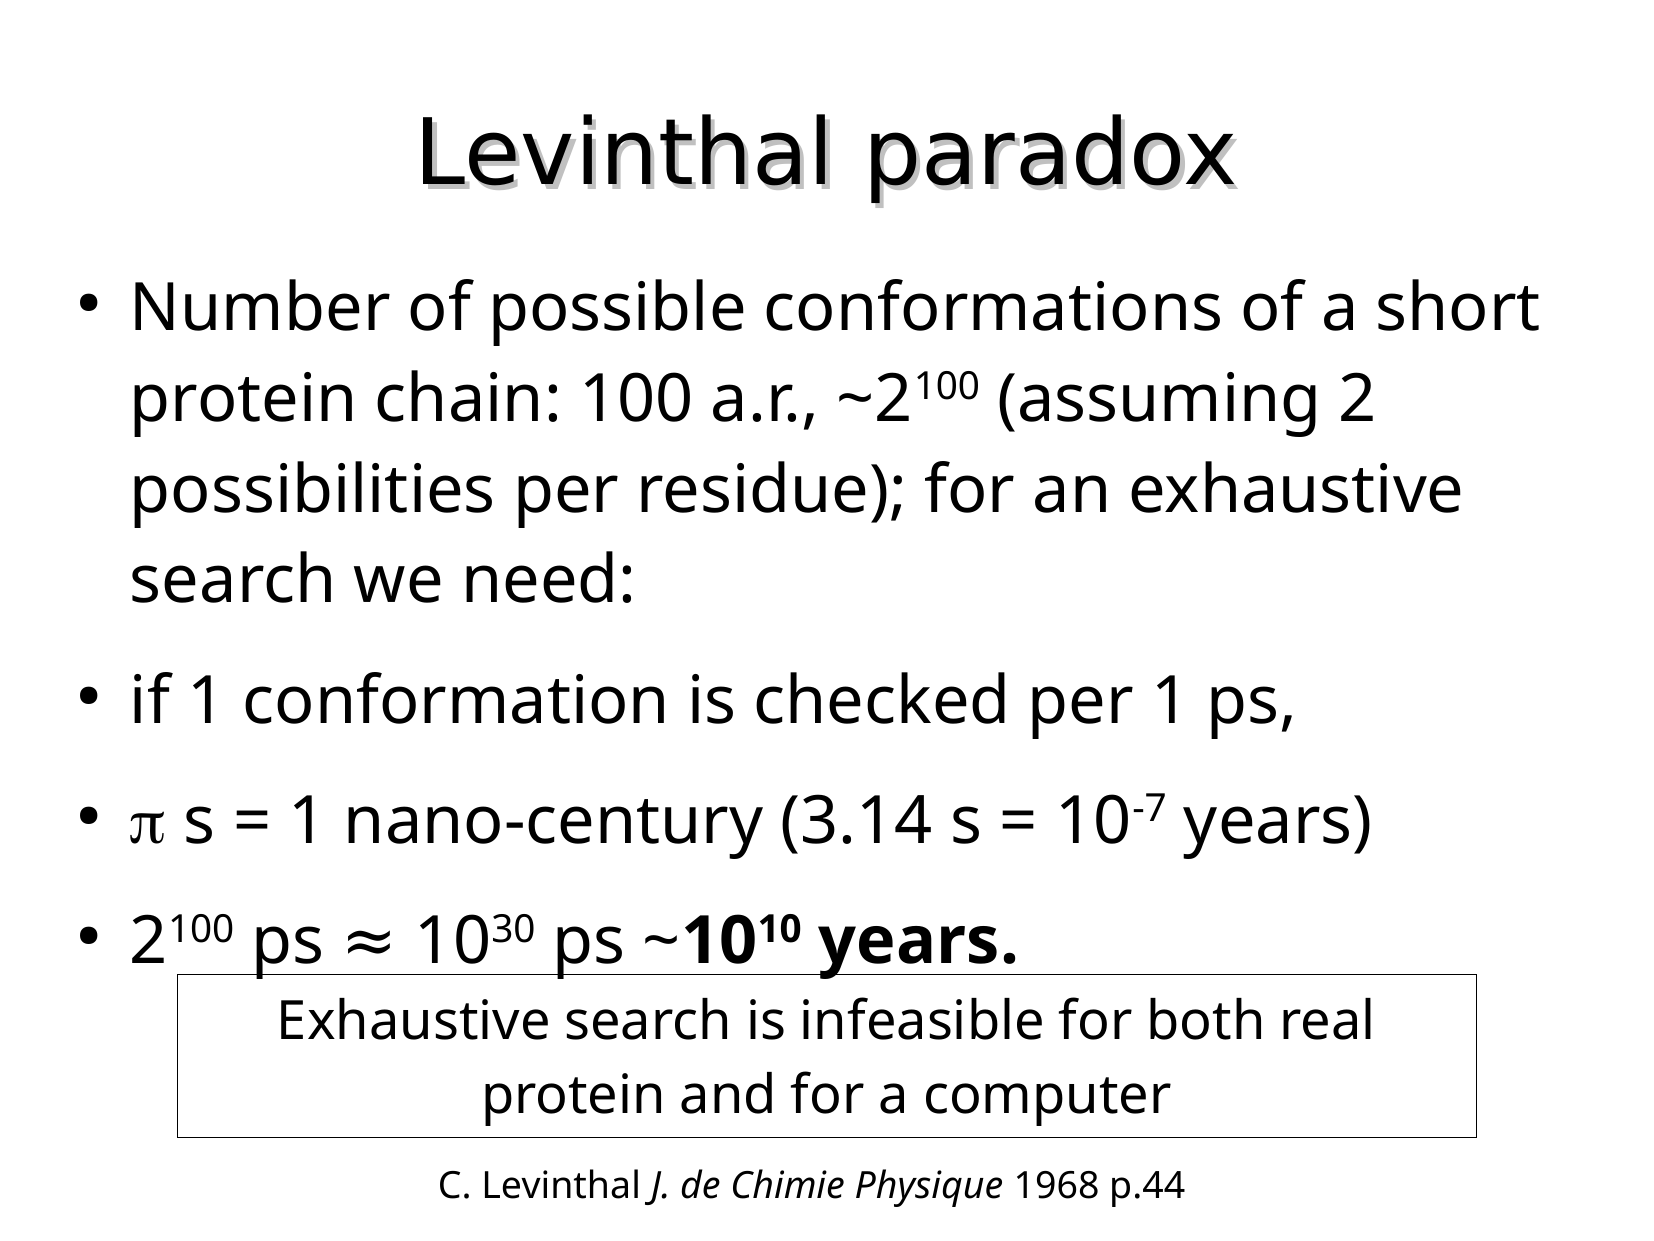

# Levinthal paradox
Number of possible conformations of a short protein chain: 100 a.r., ~2100 (assuming 2 possibilities per residue); for an exhaustive search we need:
if 1 conformation is checked per 1 ps,
 s = 1 nano-century (3.14 s = 10-7 years)
2100 ps ≈ 1030 ps ~1010 years.
Exhaustive search is infeasible for both real protein and for a computer
 C. Levinthal J. de Chimie Physique 1968 p.44